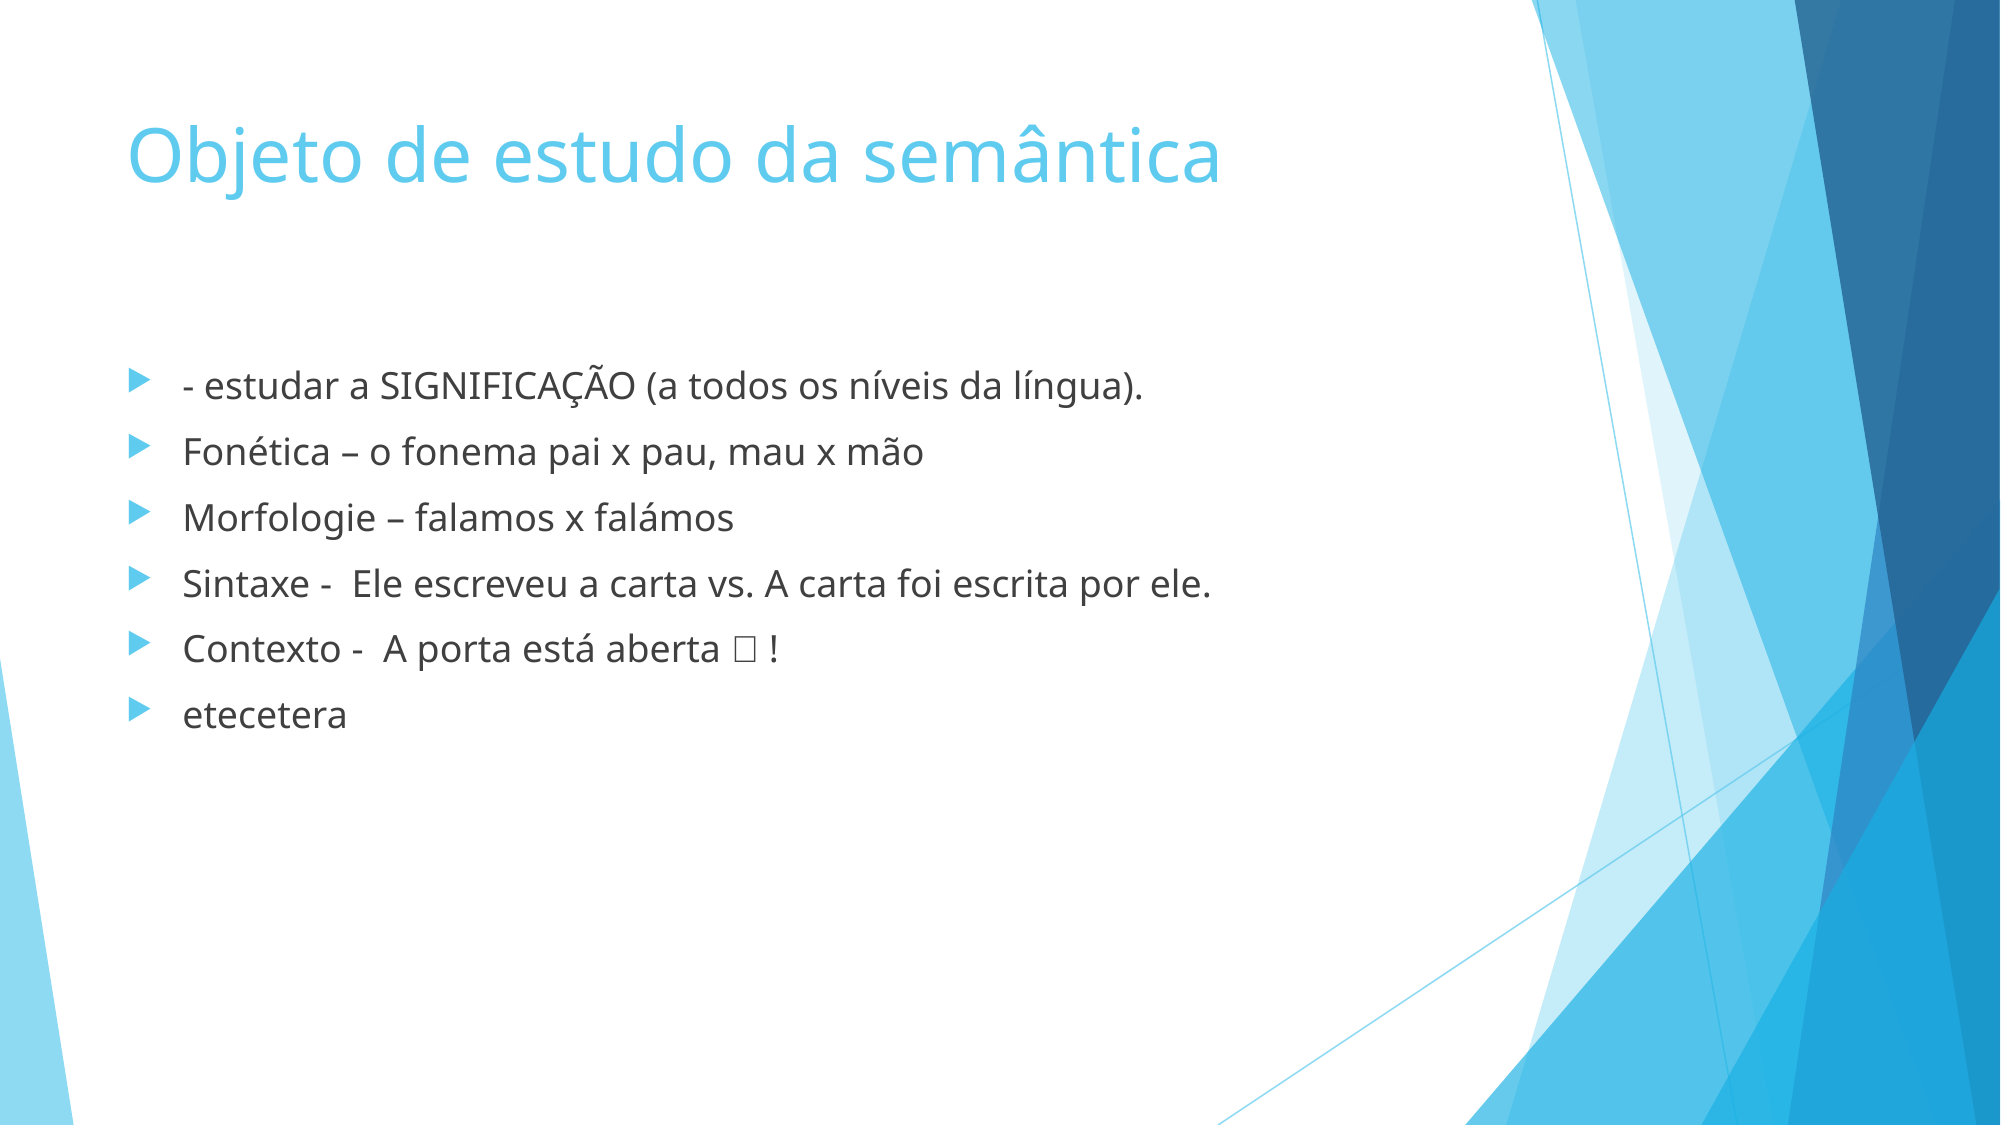

# Objeto de estudo da semântica
- estudar a SIGNIFICAÇÃO (a todos os níveis da língua).
Fonética – o fonema pai x pau, mau x mão
Morfologie – falamos x falámos
Sintaxe - Ele escreveu a carta vs. A carta foi escrita por ele.
Contexto - A porta está aberta  !
etecetera